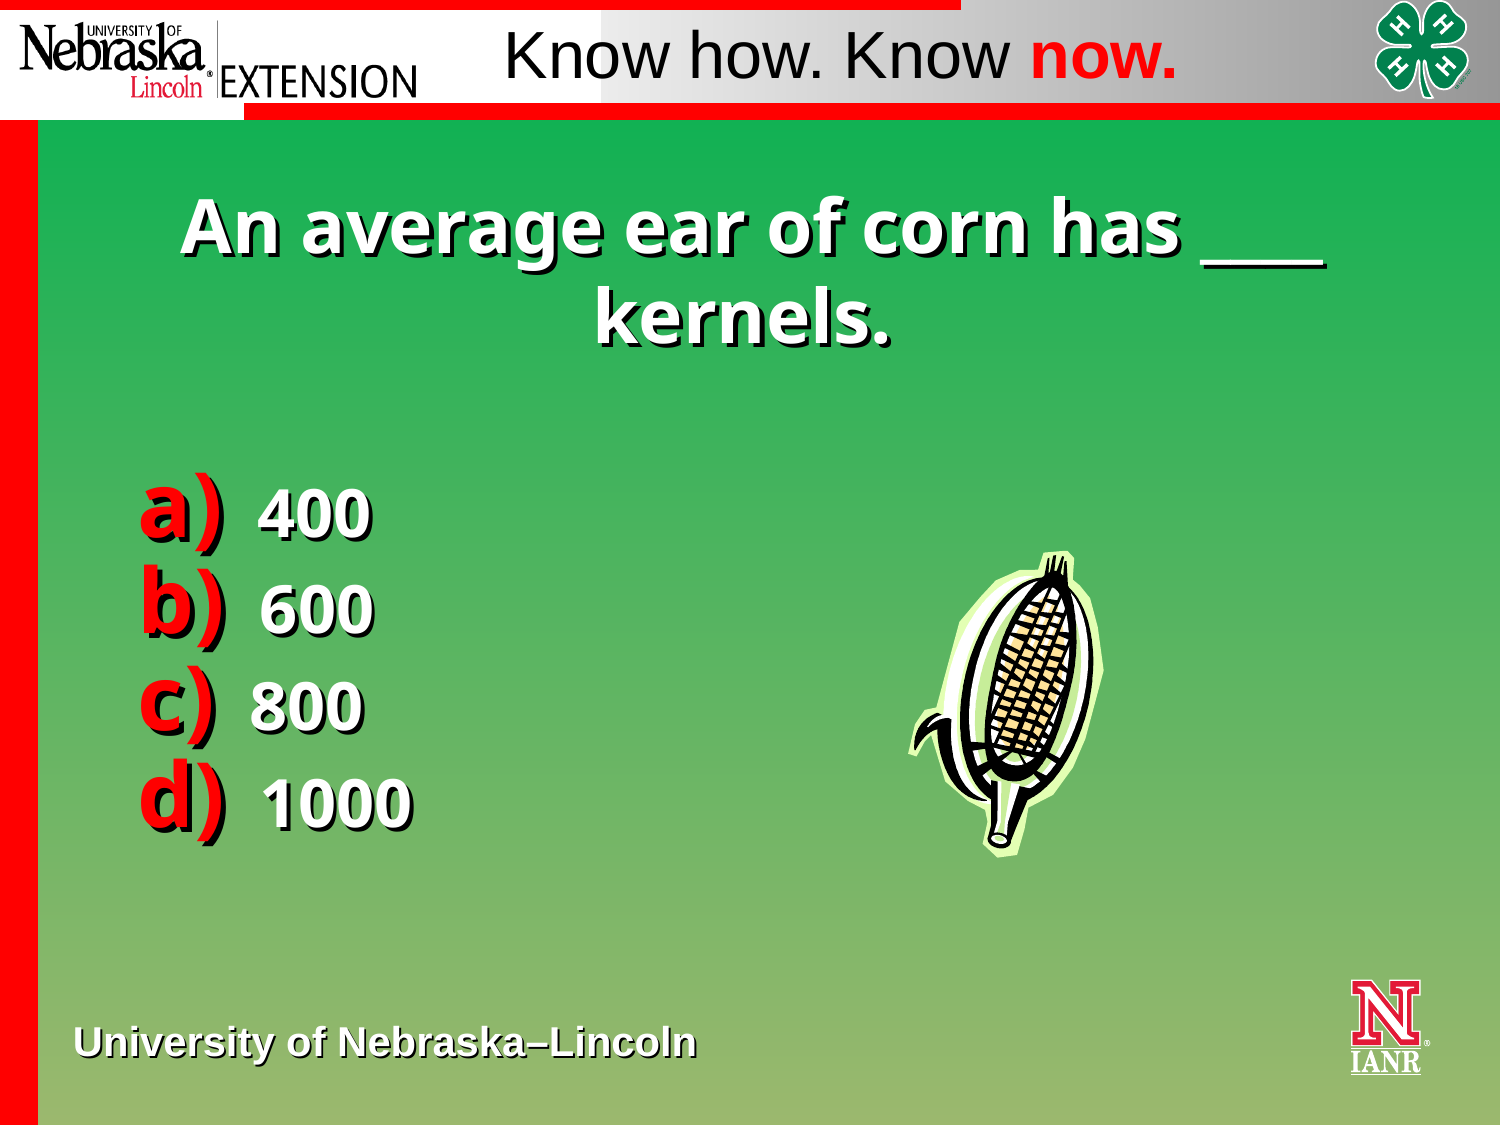

# An average ear of corn has ____ kernels.
 400
 600
 800
 1000